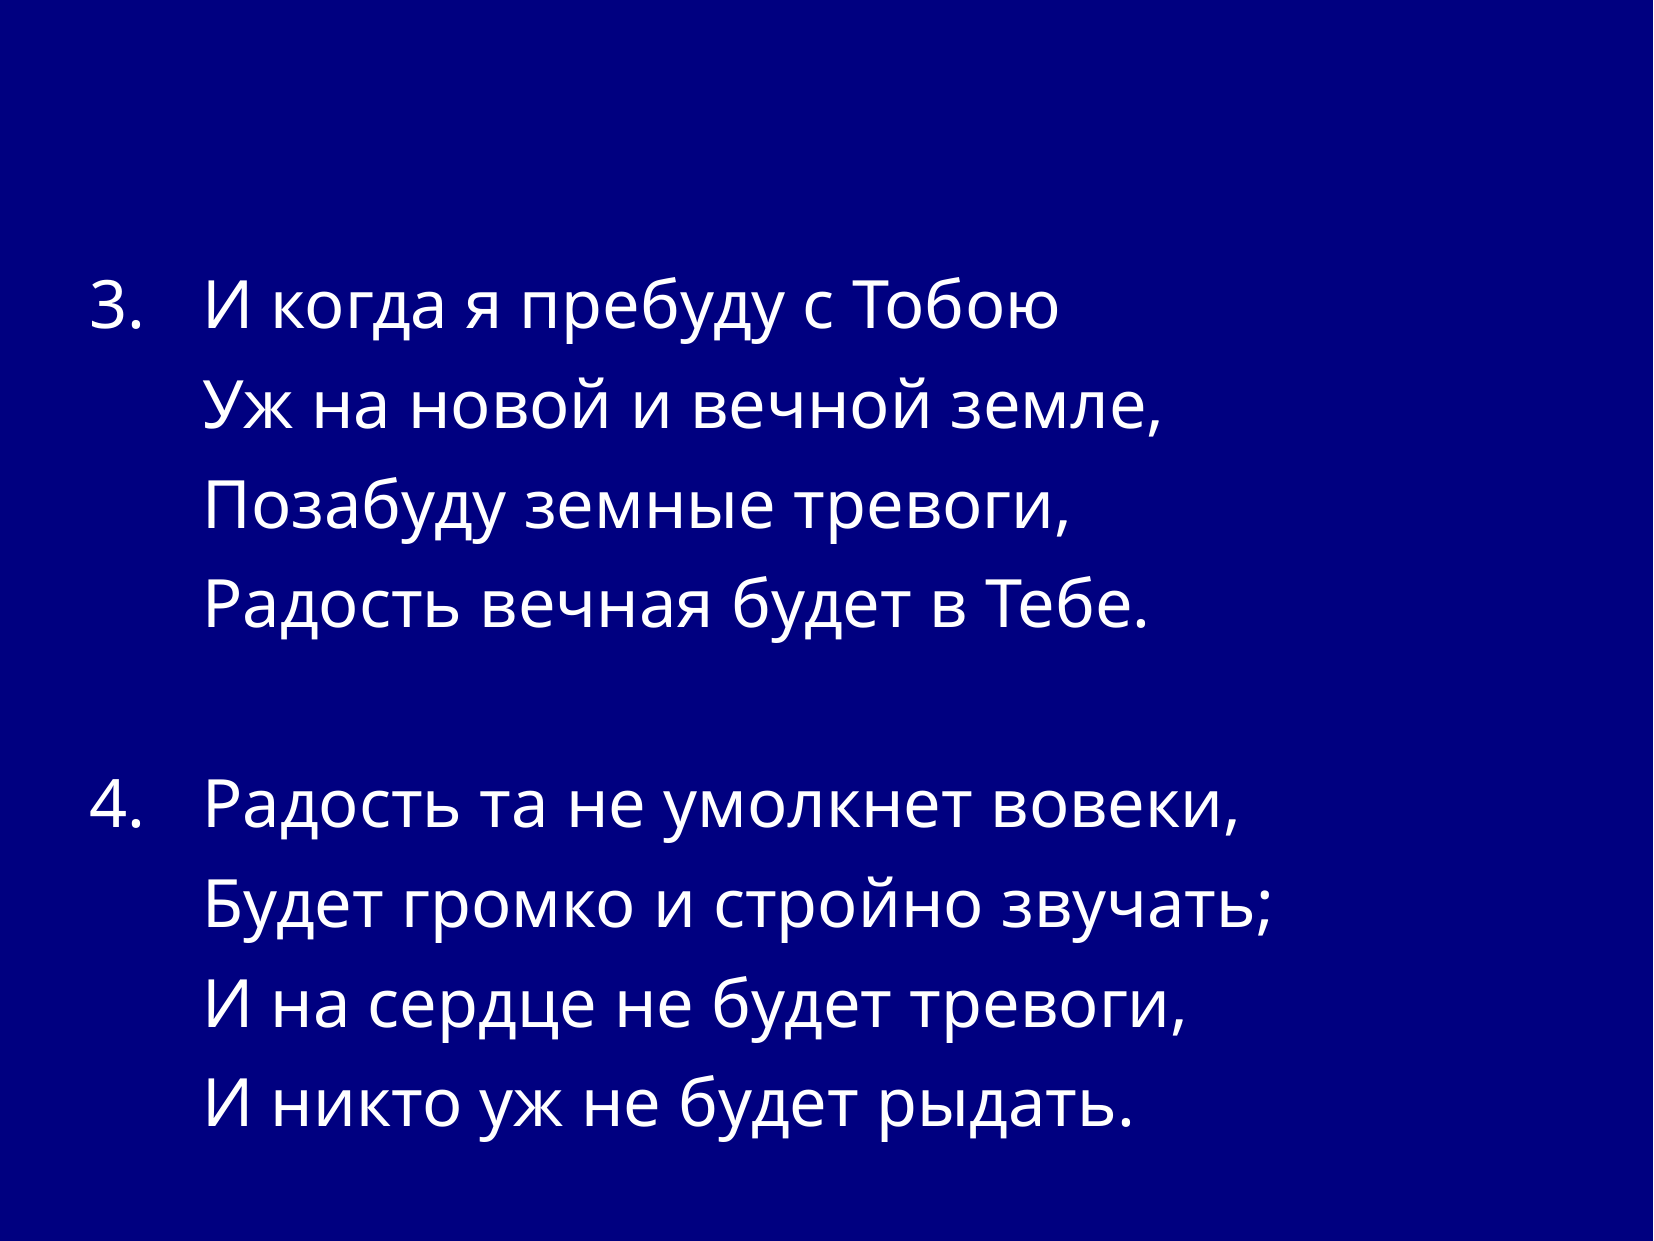

3.	И когда я пребуду с Тобою
	Уж на новой и вечной земле,
	Позабуду земные тревоги,
	Радость вечная будет в Тебе.
4.	Радость та не умолкнет вовеки,
	Будет громко и стройно звучать;
	И на сердце не будет тревоги,
	И никто уж не будет рыдать.